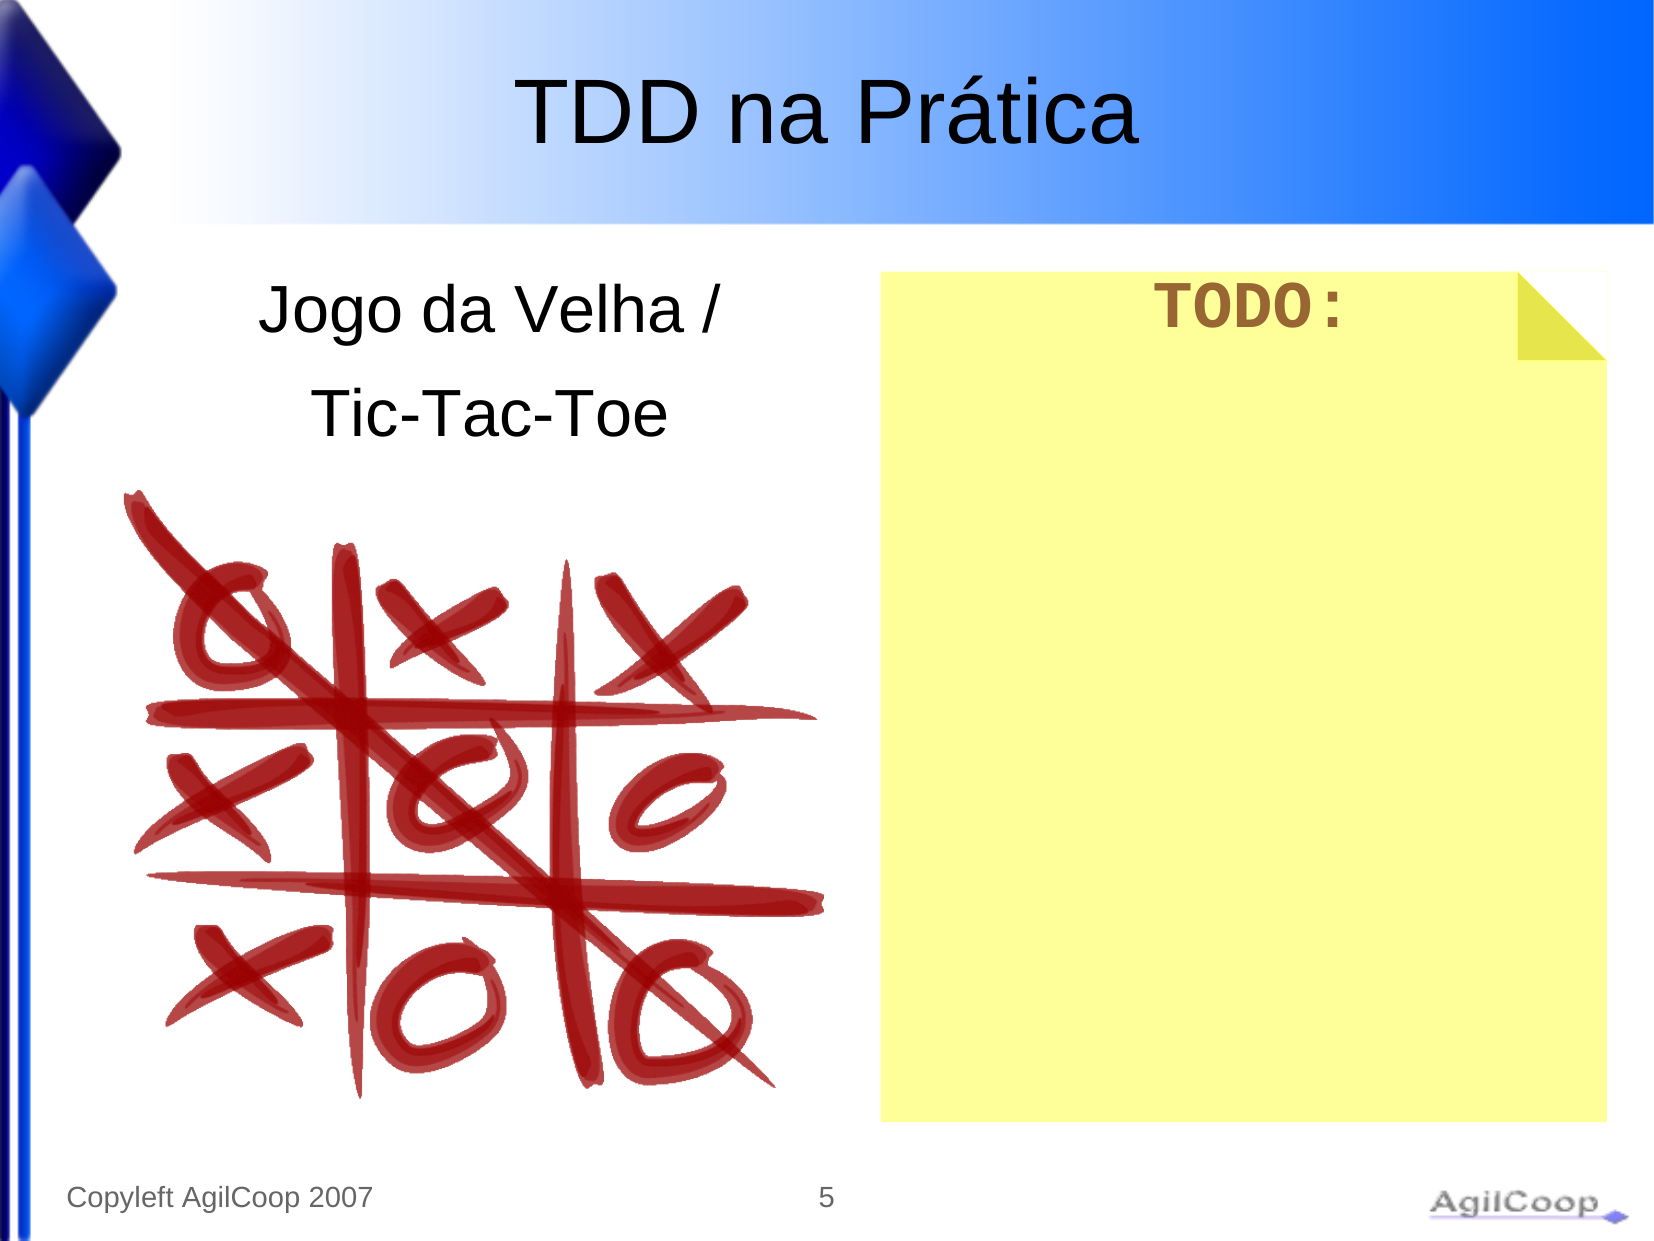

# TDD na Prática
Jogo da Velha /
Tic-Tac-Toe
TODO:
Copyleft AgilCoop 2007
5